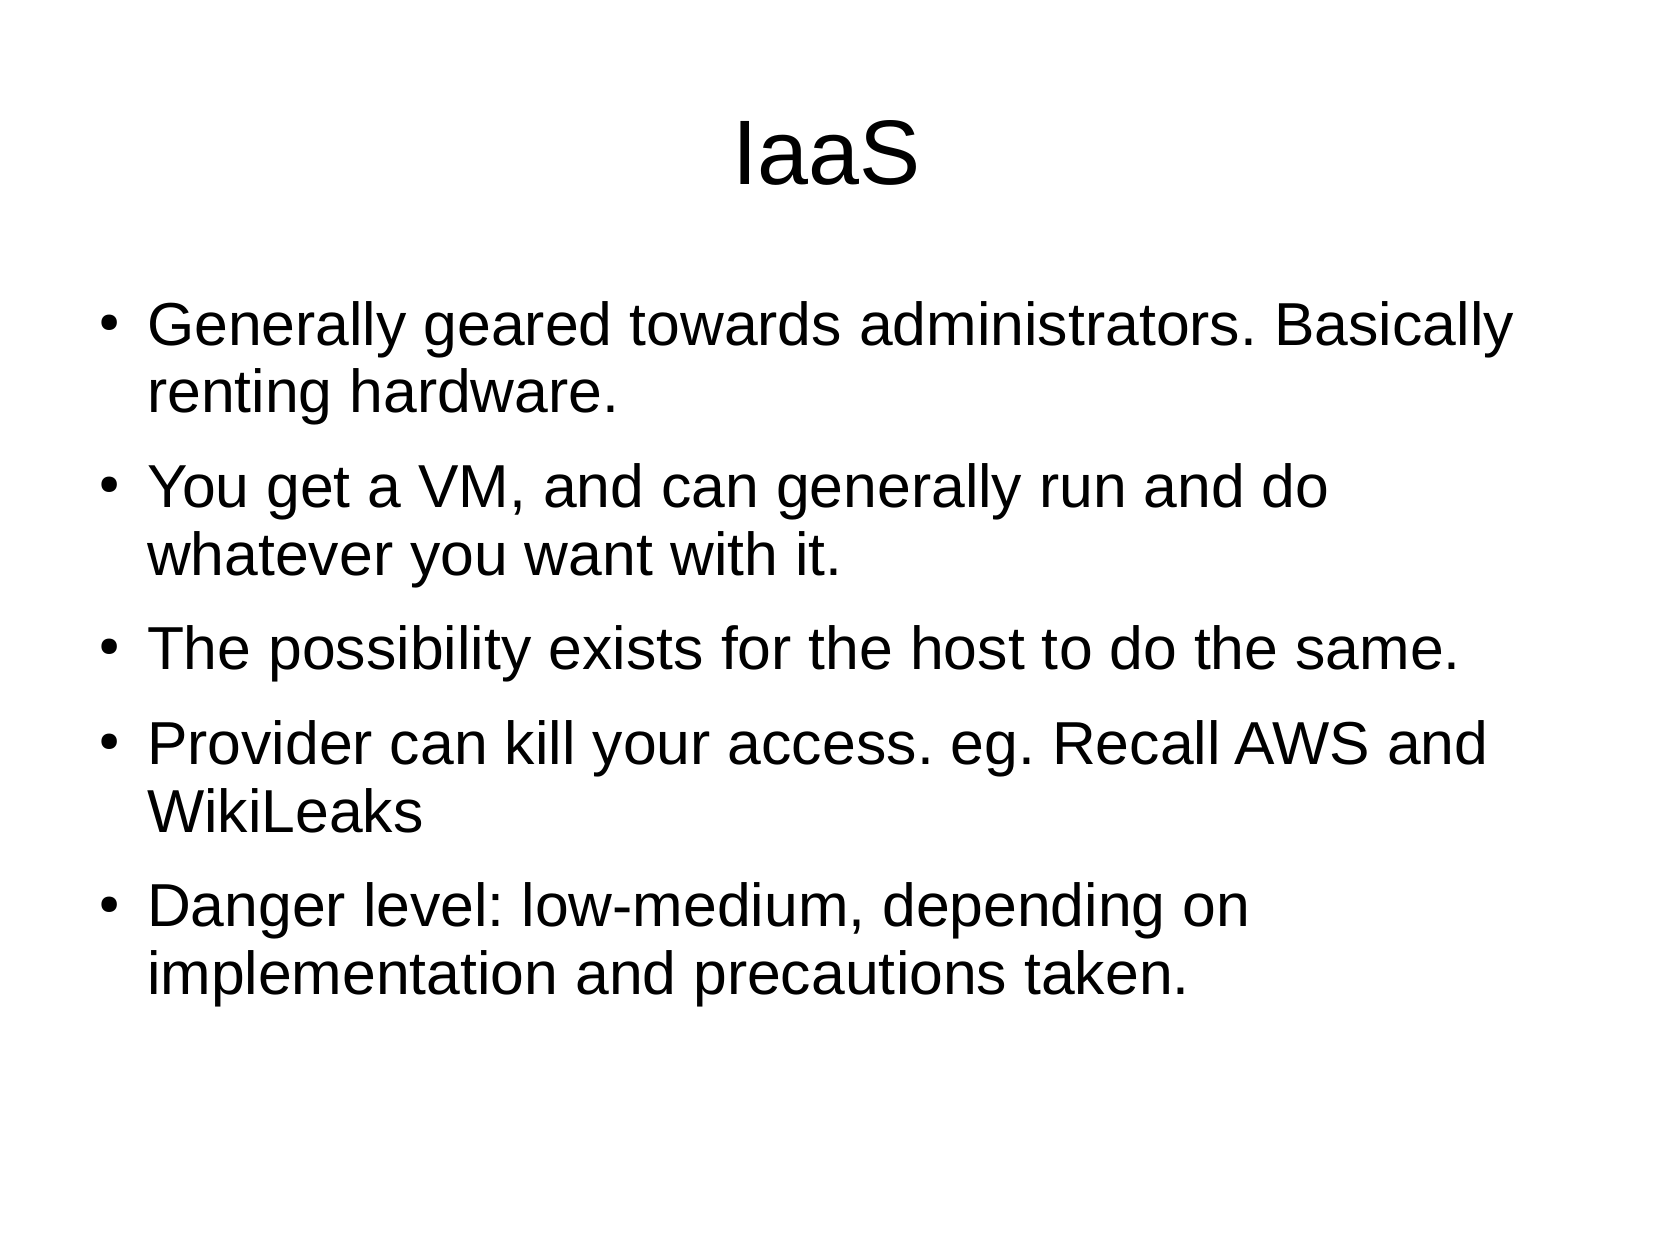

# IaaS
Generally geared towards administrators. Basically renting hardware.
You get a VM, and can generally run and do whatever you want with it.
The possibility exists for the host to do the same.
Provider can kill your access. eg. Recall AWS and WikiLeaks
Danger level: low-medium, depending on implementation and precautions taken.